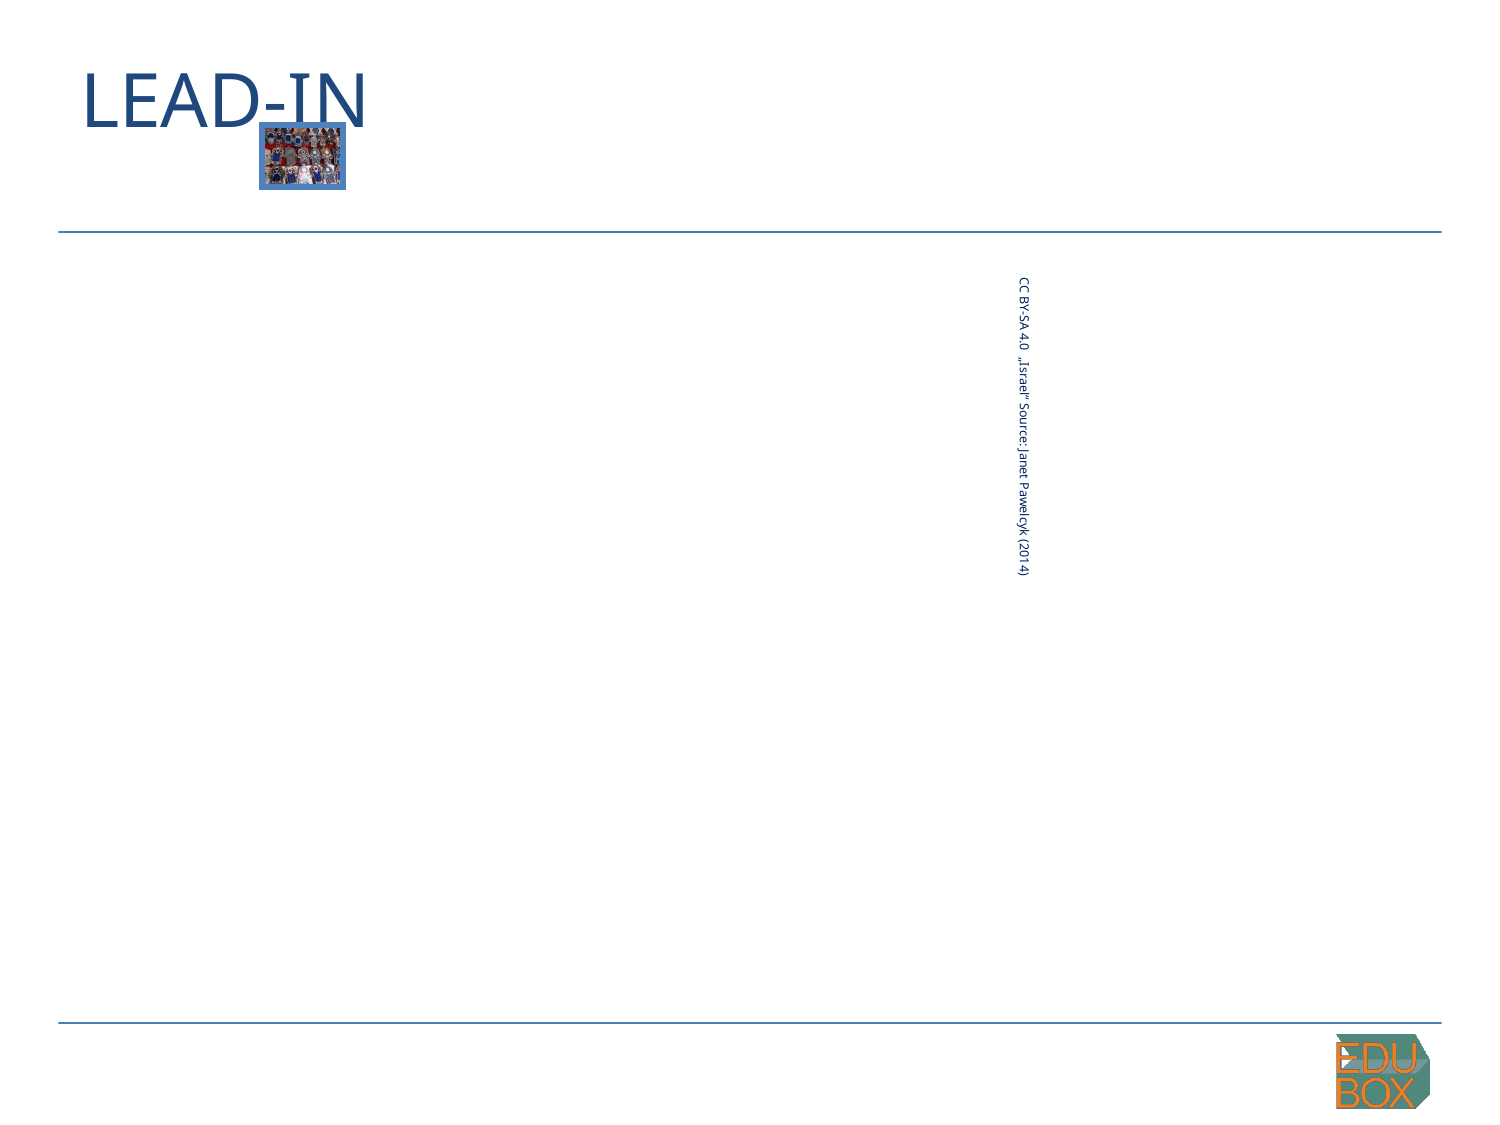

# LEAD-IN
CC BY-SA 4.0 „Israel“ Source: Janet Pawelcyk (2014)